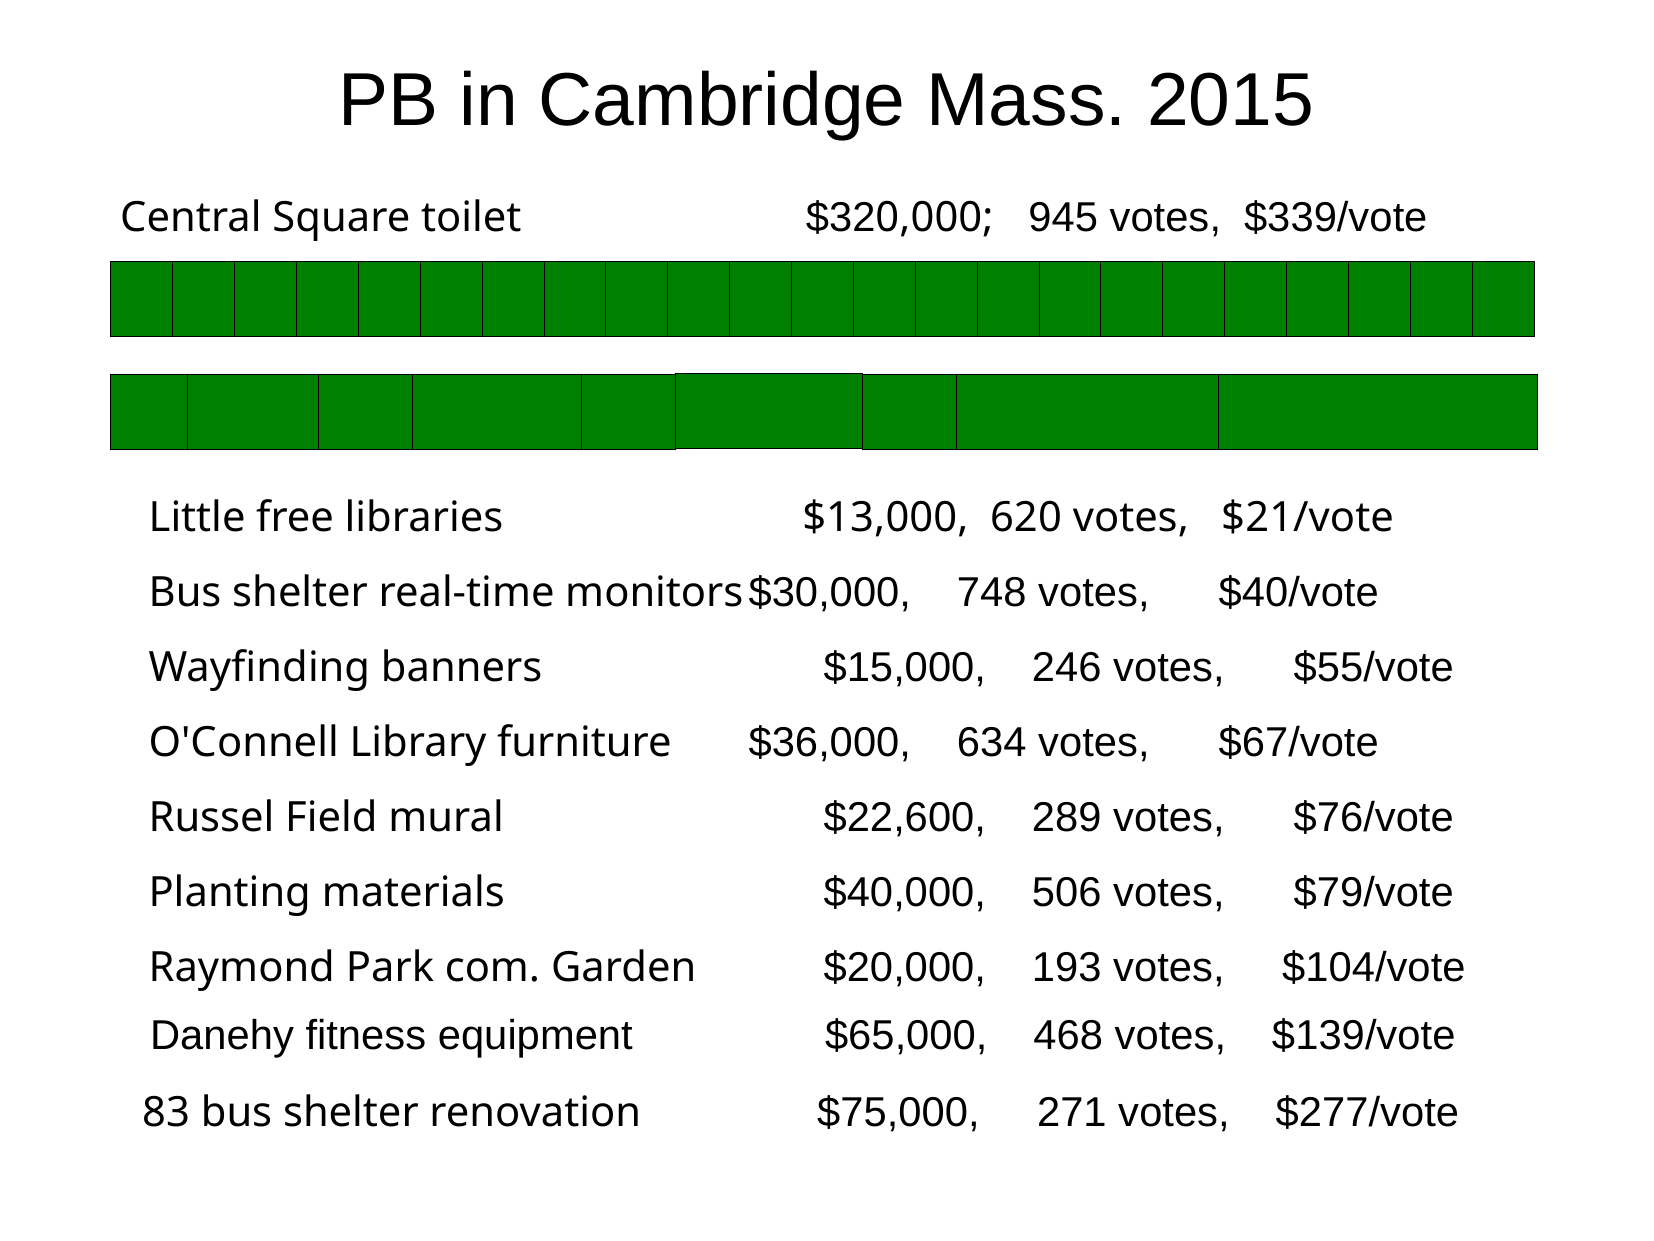

PB in Cambridge Mass. 2015
 Central Square toilet				$320,000; 945 votes, $339/vote
# Little free libraries				 $13,000, 620 votes, $21/vote
Bus shelter real-time monitors	$30,000, 748 votes, $40/vote
Wayfinding banners				$15,000, 246 votes, $55/vote
O'Connell Library furniture		$36,000, 634 votes, $67/vote
Russel Field mural					$22,600, 289 votes, $76/vote
Planting materials					$40,000, 506 votes, $79/vote
Raymond Park com. Garden		$20,000, 193 votes, $104/vote
Danehy fitness equipment			$65,000, 468 votes, $139/vote
83 bus shelter renovation			$75,000, 271 votes, $277/vote